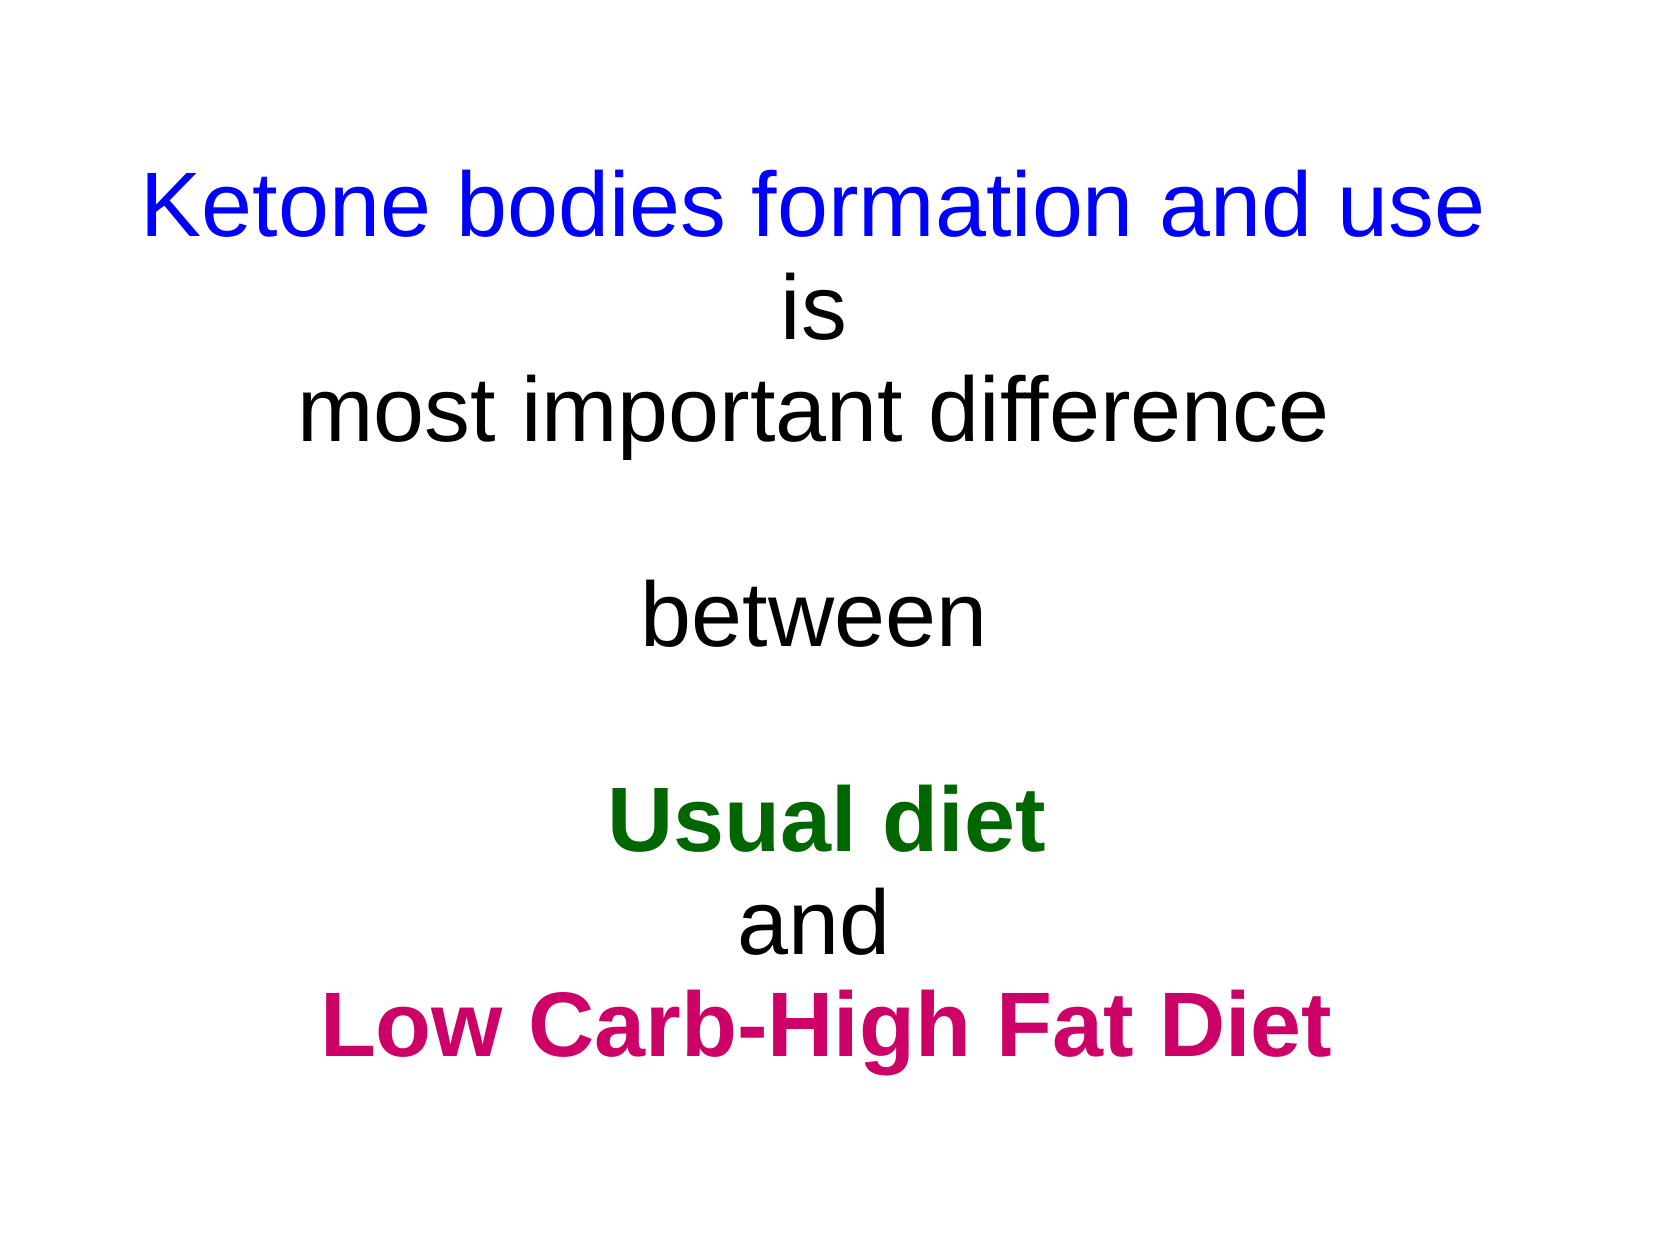

# Ketone bodies formation and use is most important difference between Usual diet and Low Carb-High Fat Diet